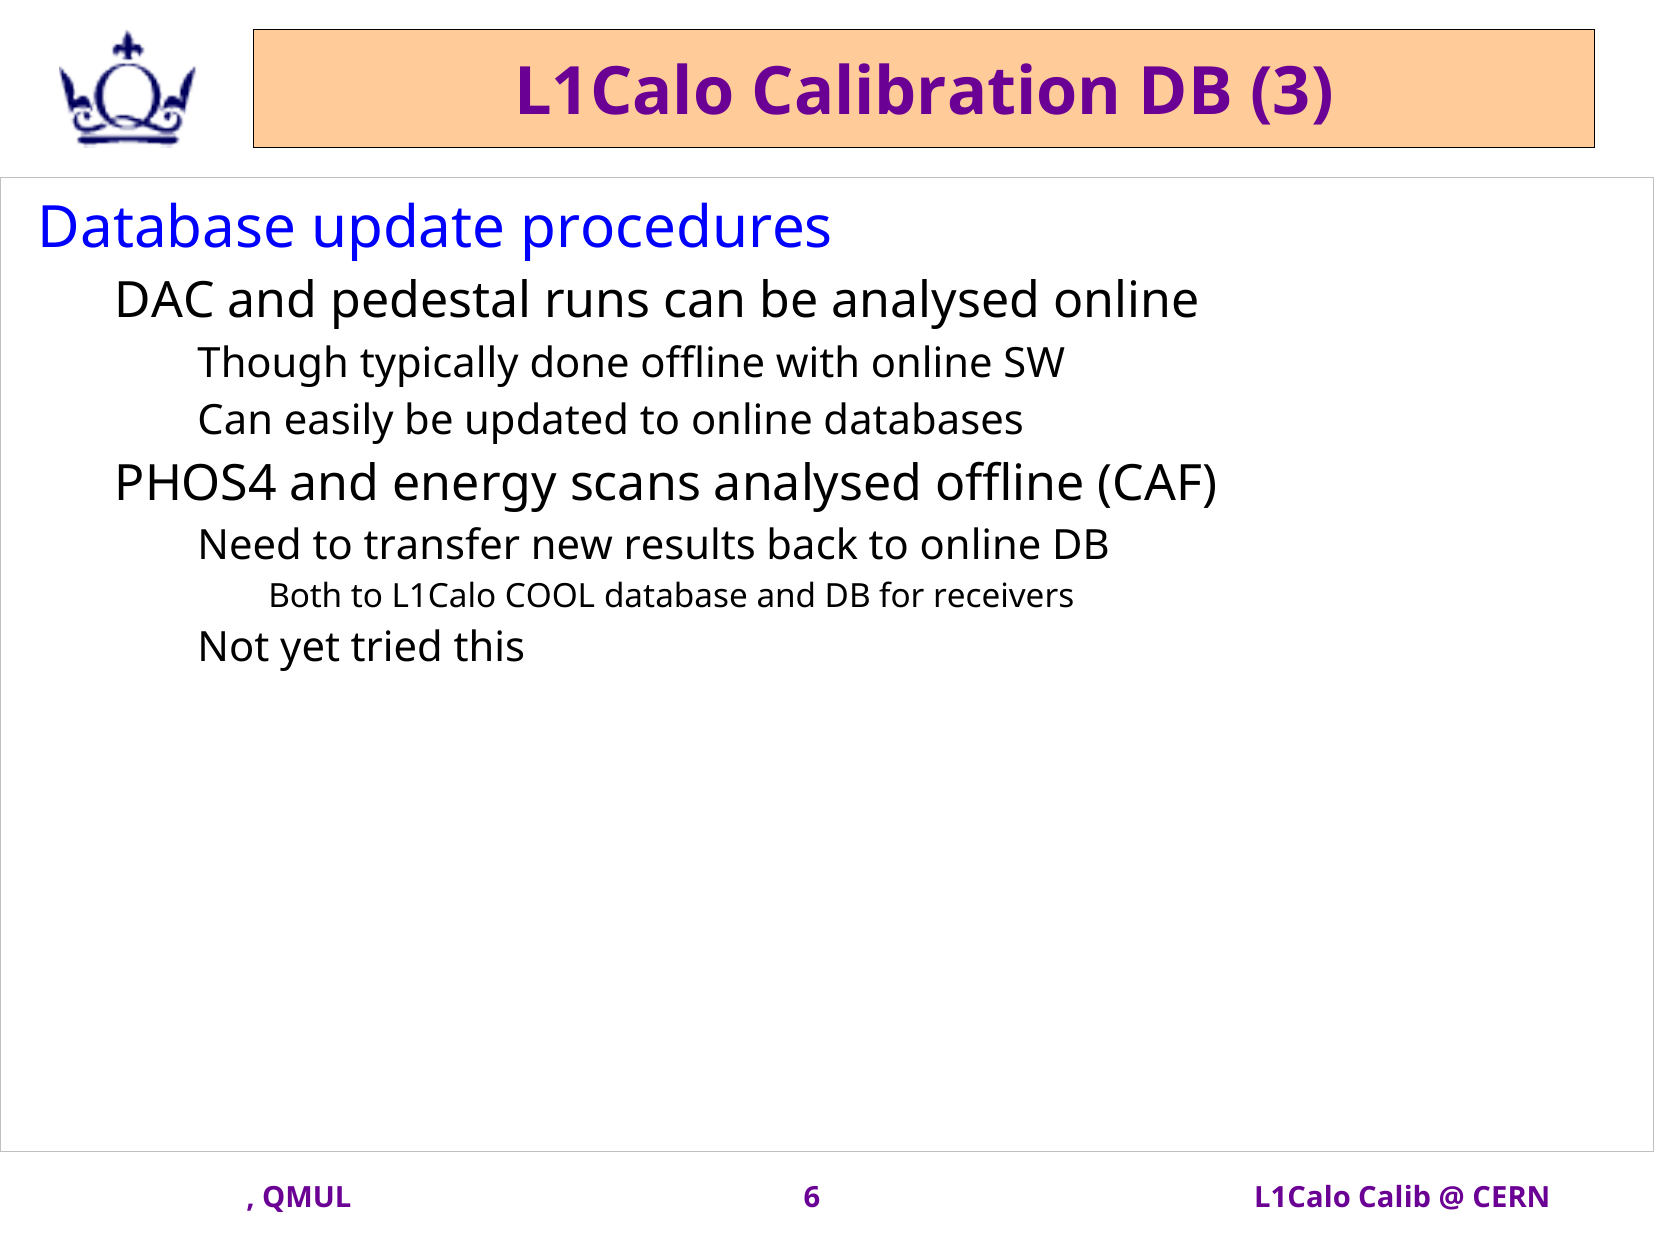

# L1Calo Calibration DB (3)
Database update procedures
DAC and pedestal runs can be analysed online
Though typically done offline with online SW
Can easily be updated to online databases
PHOS4 and energy scans analysed offline (CAF)
Need to transfer new results back to online DB
Both to L1Calo COOL database and DB for receivers
Not yet tried this